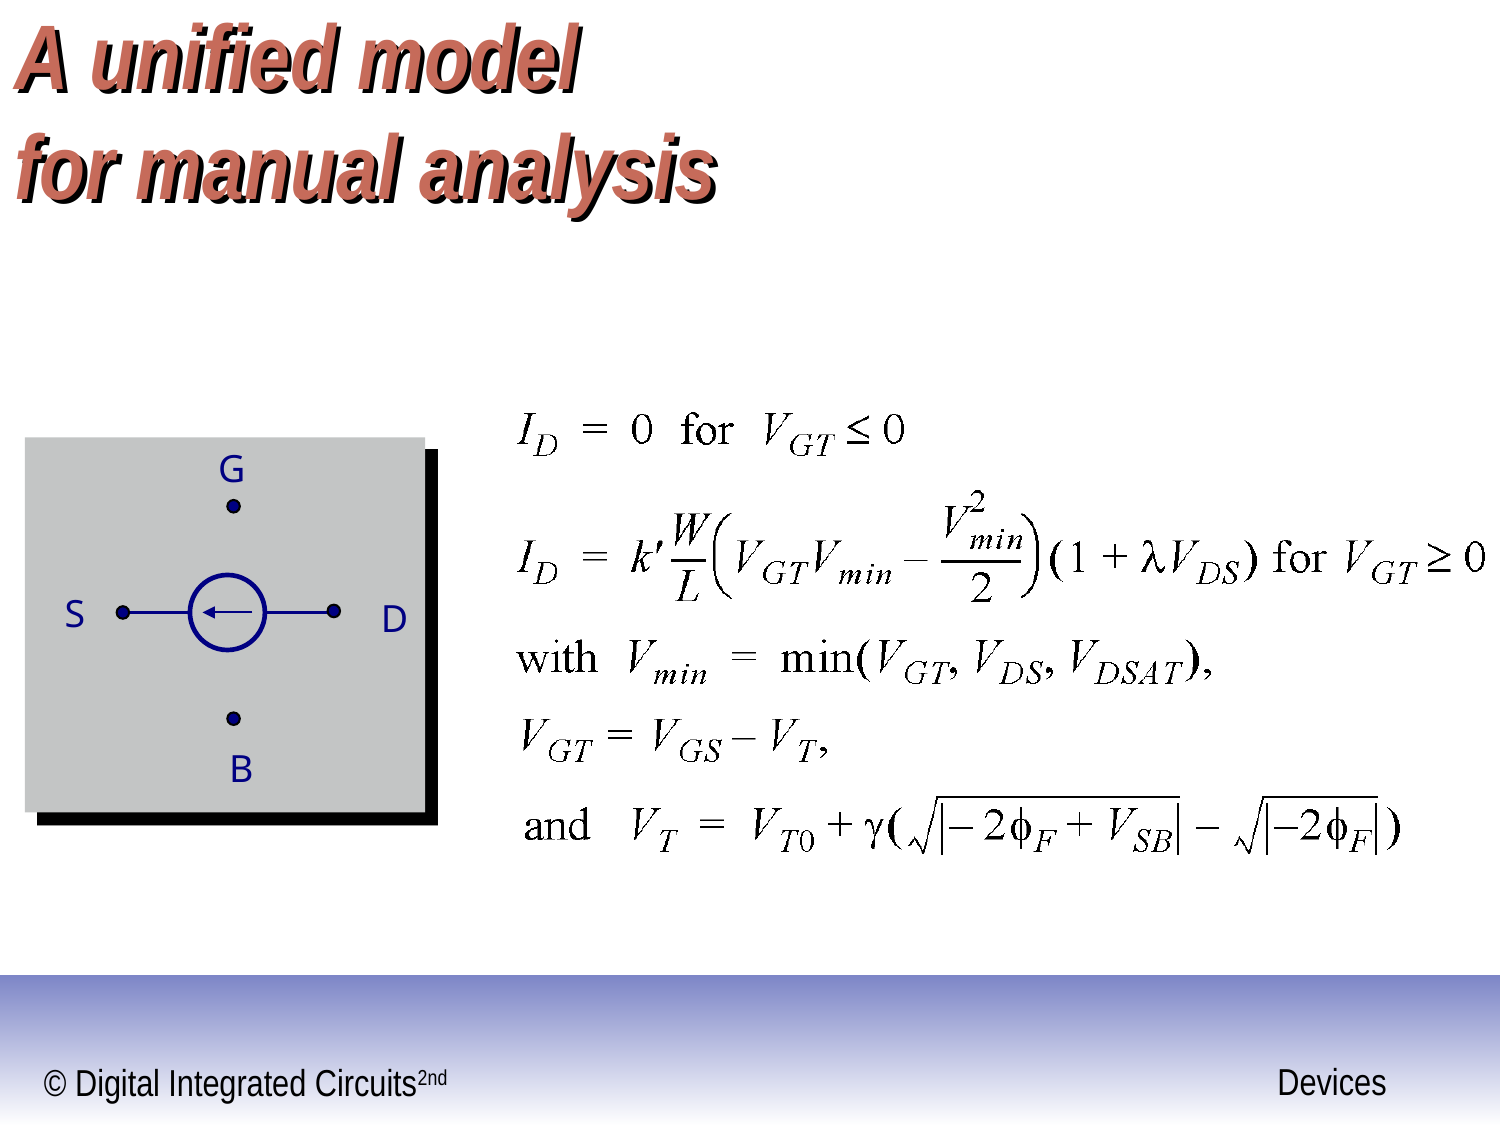

# A unified model for manual analysis
G
S
D
B